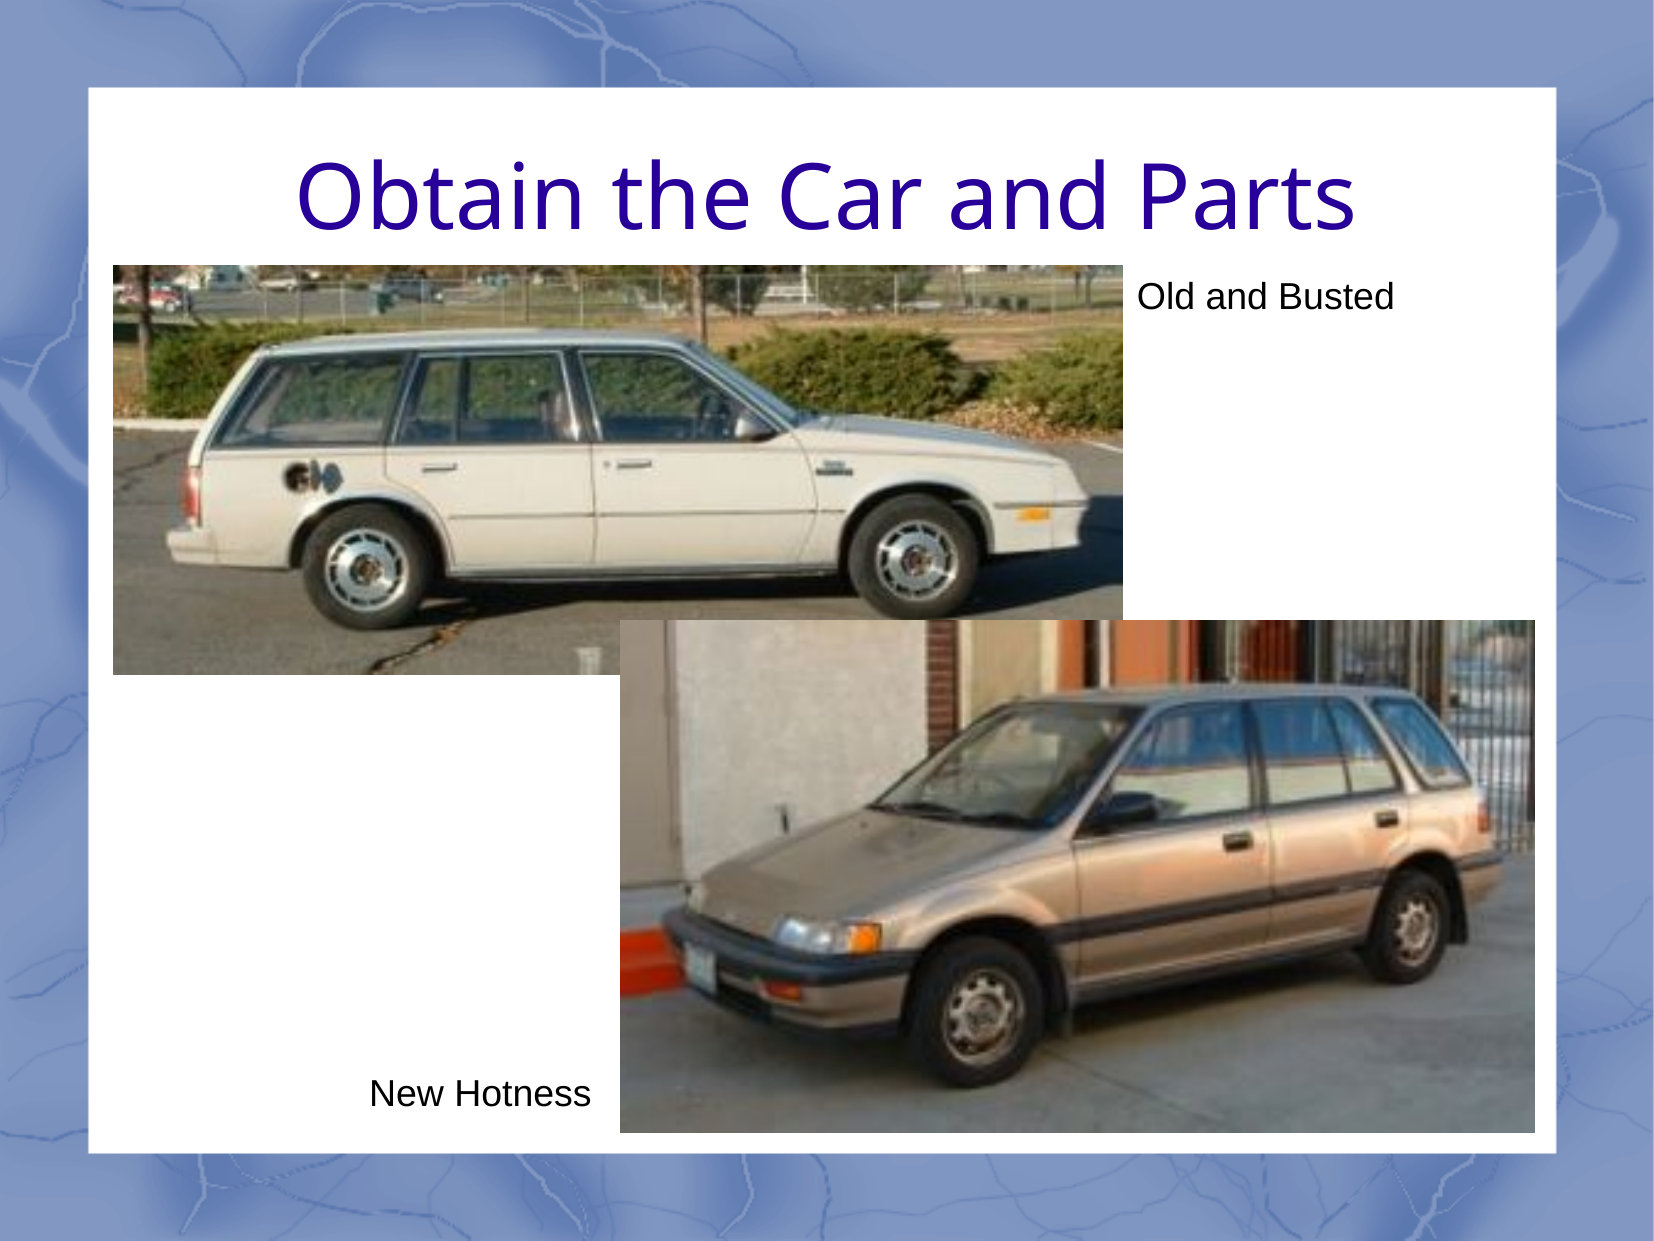

# Obtain the Car and Parts
Old and Busted
New Hotness